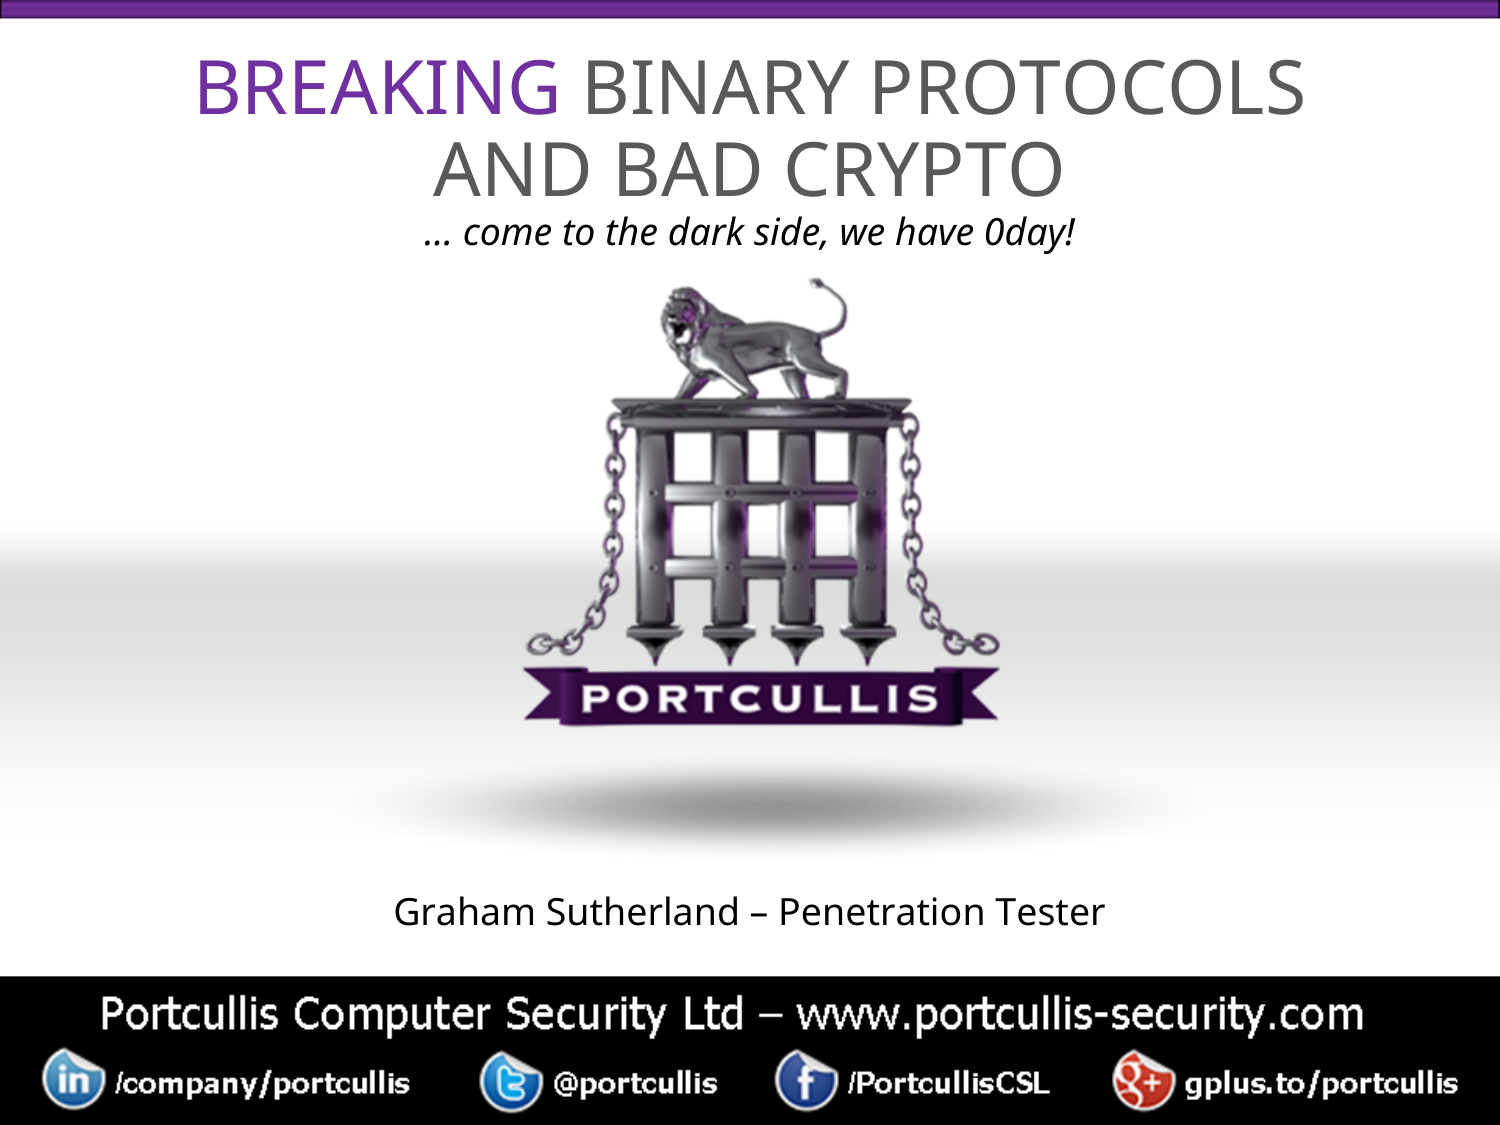

# BREAKING BINARY PROTOCOLS AND BAD CRYPTO
… come to the dark side, we have 0day!
portcullis
Graham Sutherland – Penetration Tester